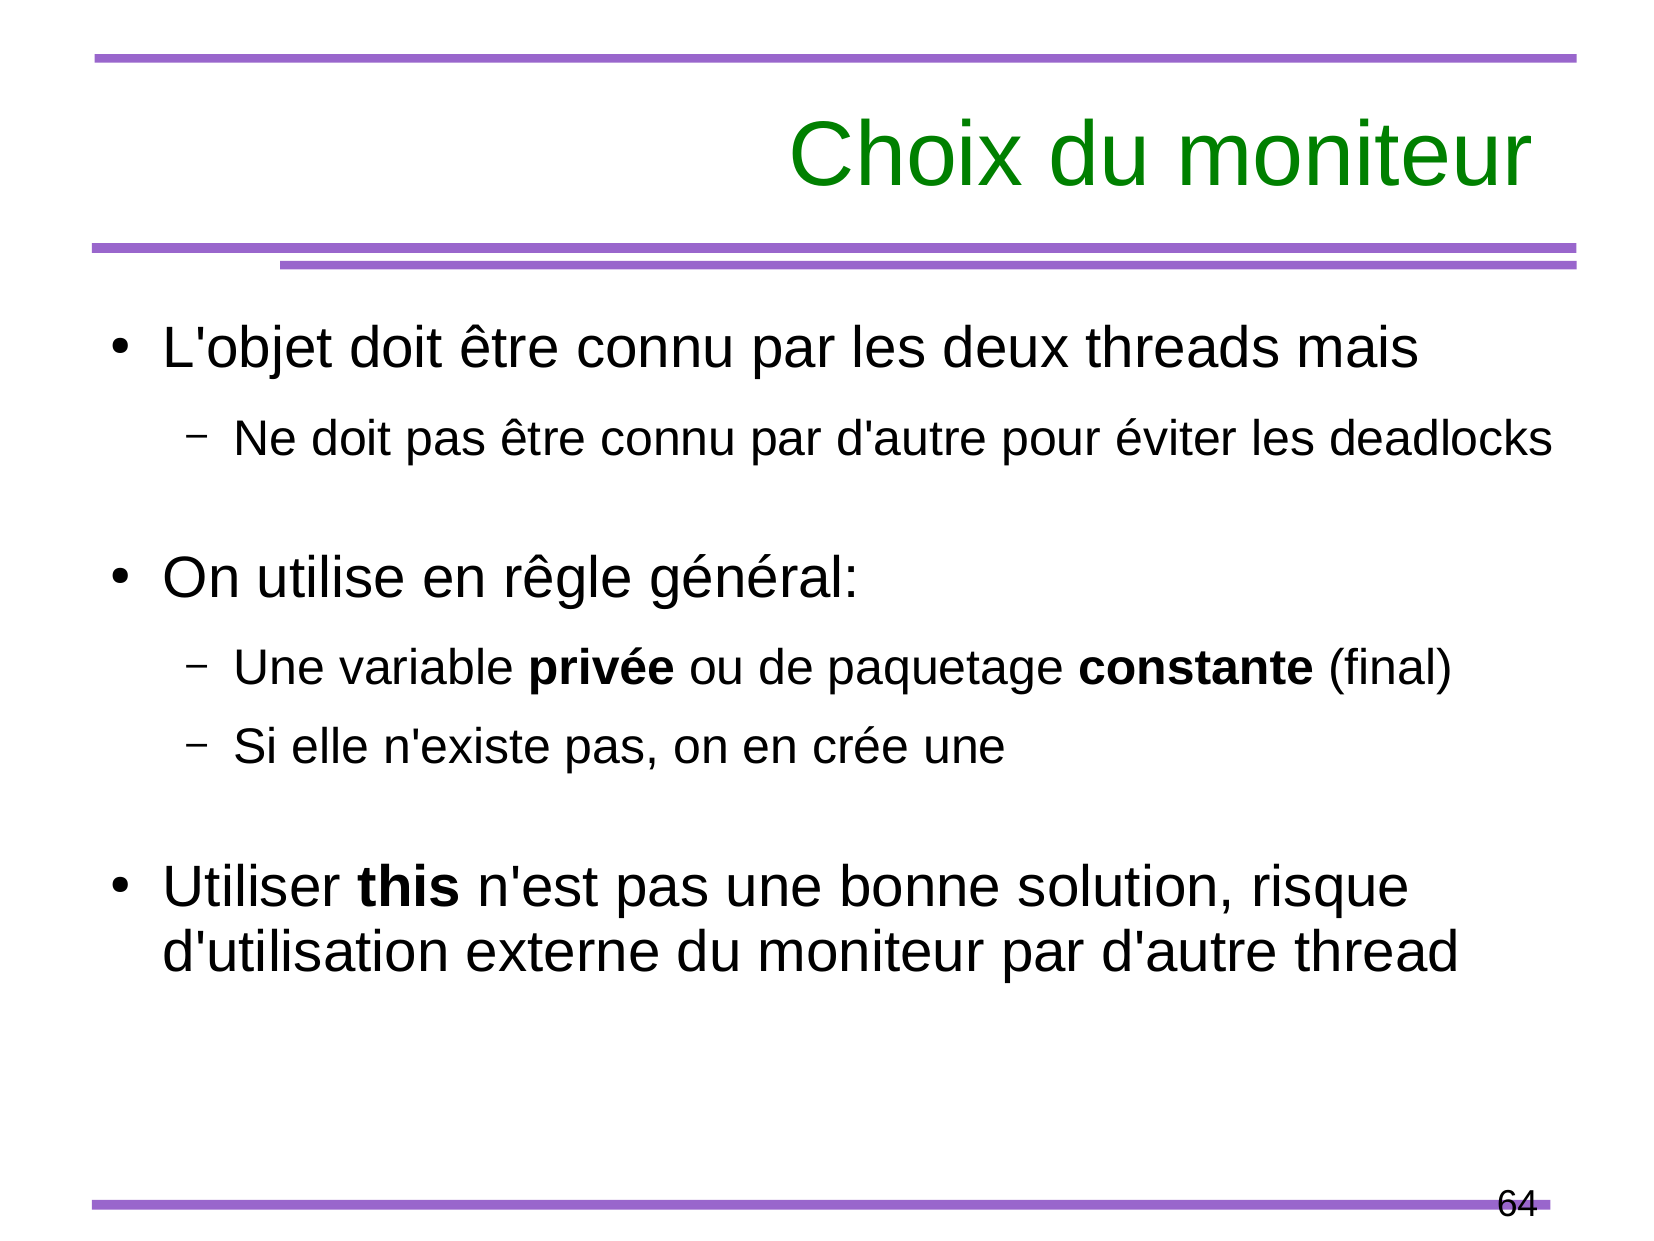

# Choix du moniteur
L'objet doit être connu par les deux threads mais
Ne doit pas être connu par d'autre pour éviter les deadlocks
On utilise en rêgle général:
Une variable privée ou de paquetage constante (final)
Si elle n'existe pas, on en crée une
Utiliser this n'est pas une bonne solution, risque d'utilisation externe du moniteur par d'autre thread